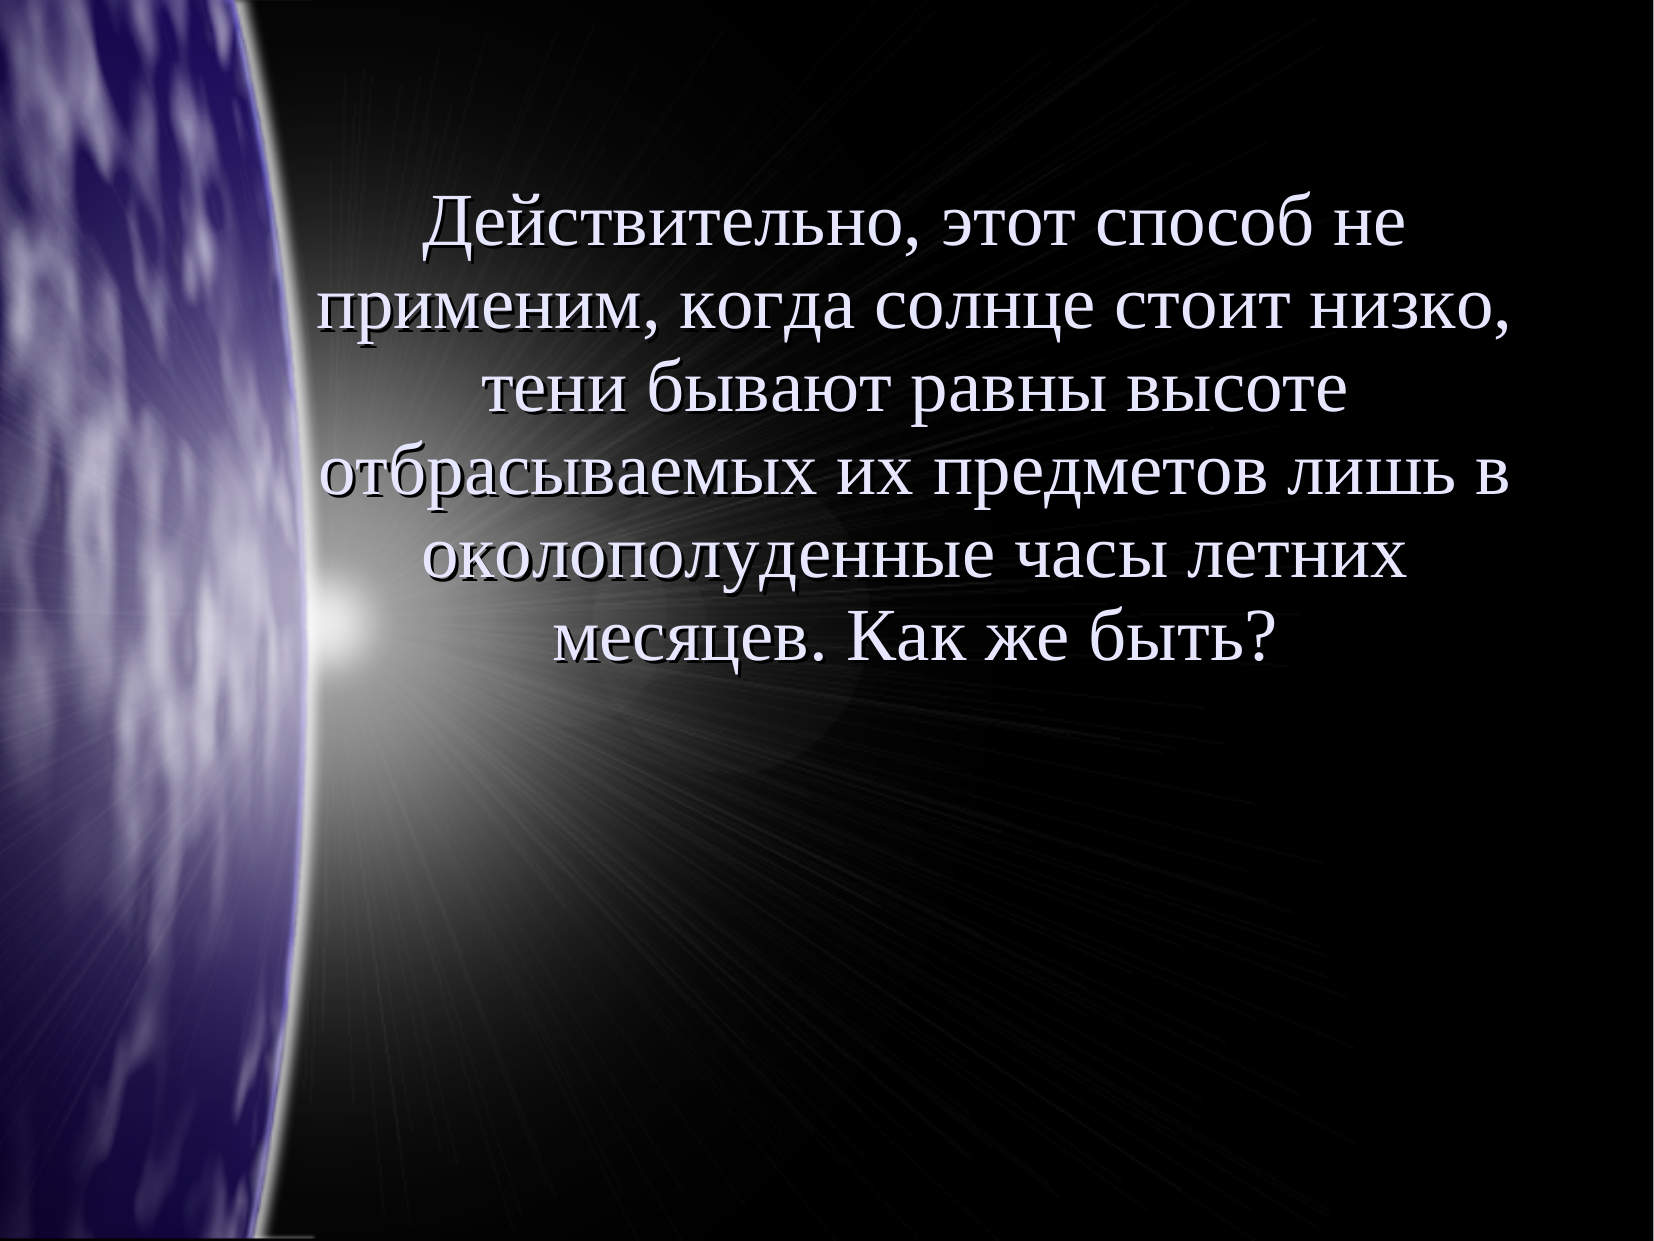

# Действительно, этот способ не применим, когда солнце стоит низко, тени бывают равны высоте отбрасываемых их предметов лишь в околополуденные часы летних месяцев. Как же быть?